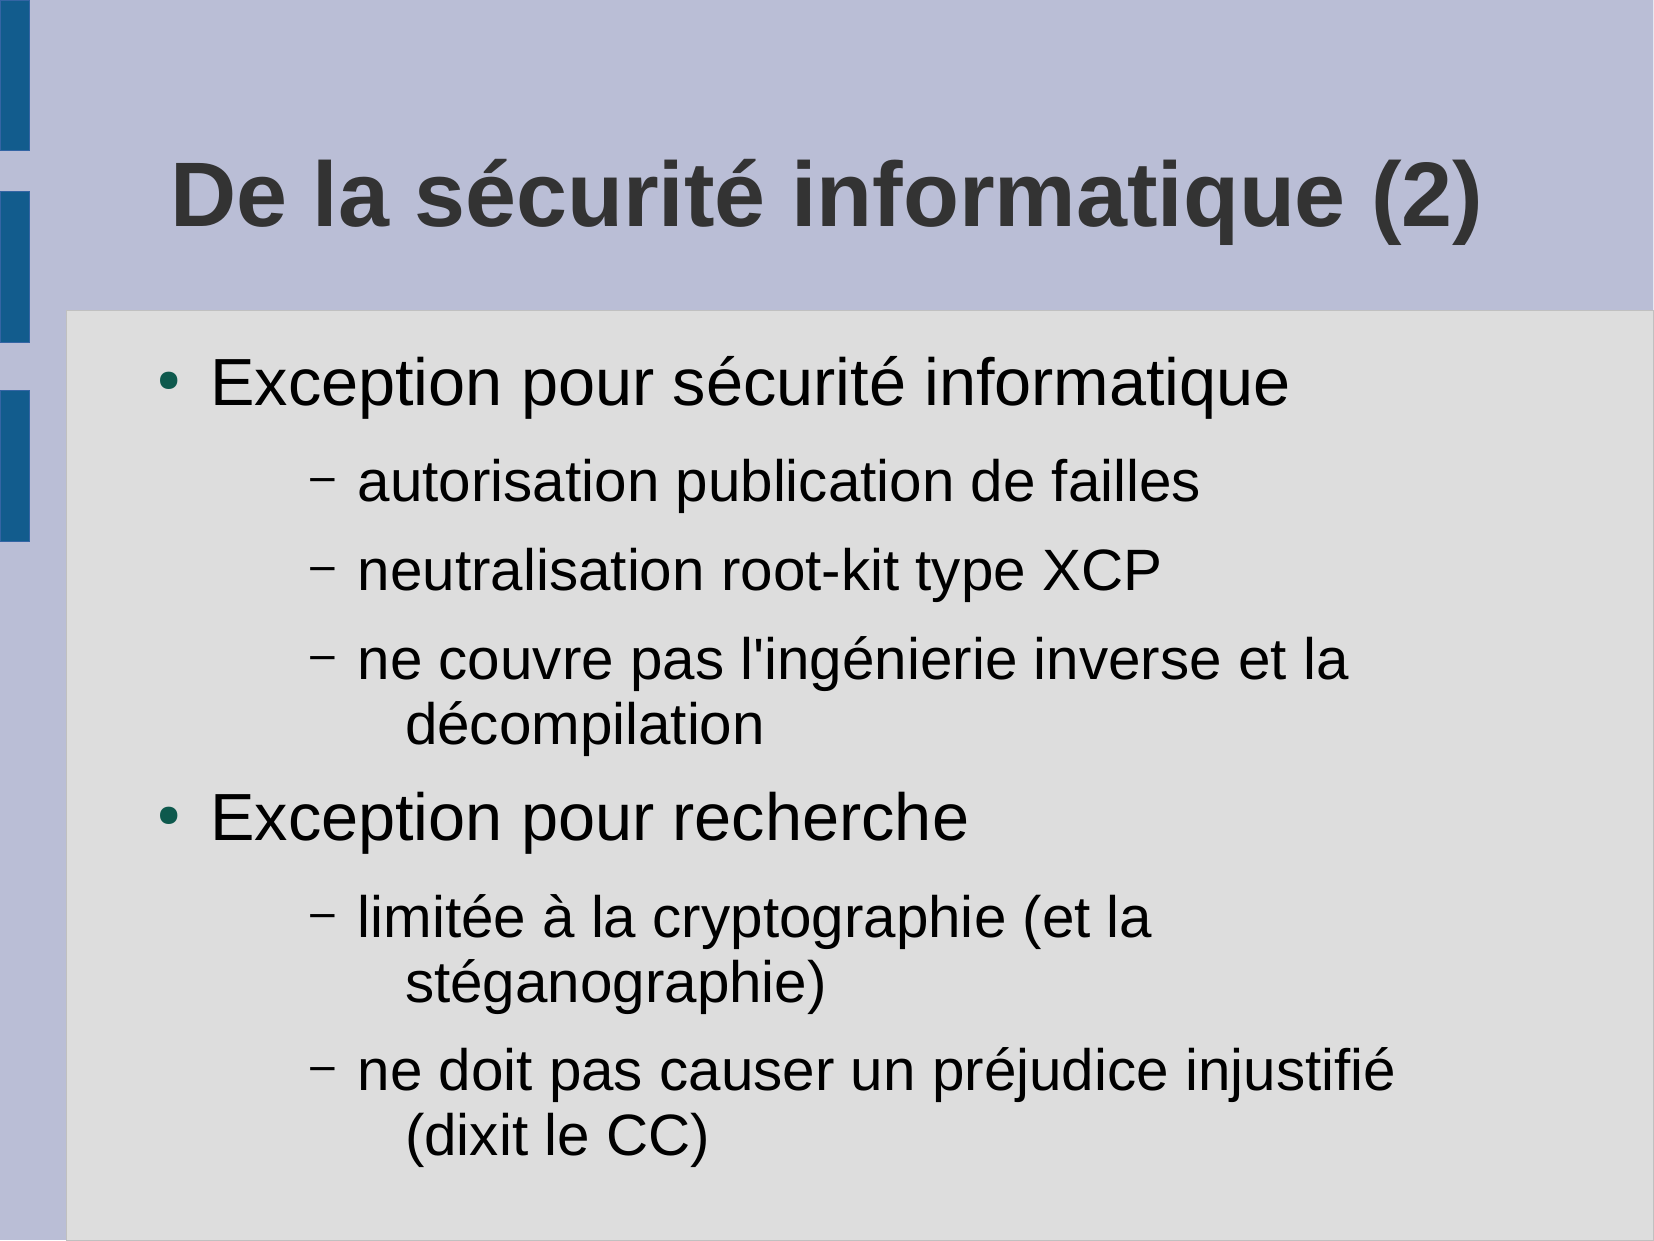

# De la sécurité informatique (2)
Exception pour sécurité informatique
autorisation publication de failles
neutralisation root-kit type XCP
ne couvre pas l'ingénierie inverse et la décompilation
Exception pour recherche
limitée à la cryptographie (et la stéganographie)
ne doit pas causer un préjudice injustifié (dixit le CC)